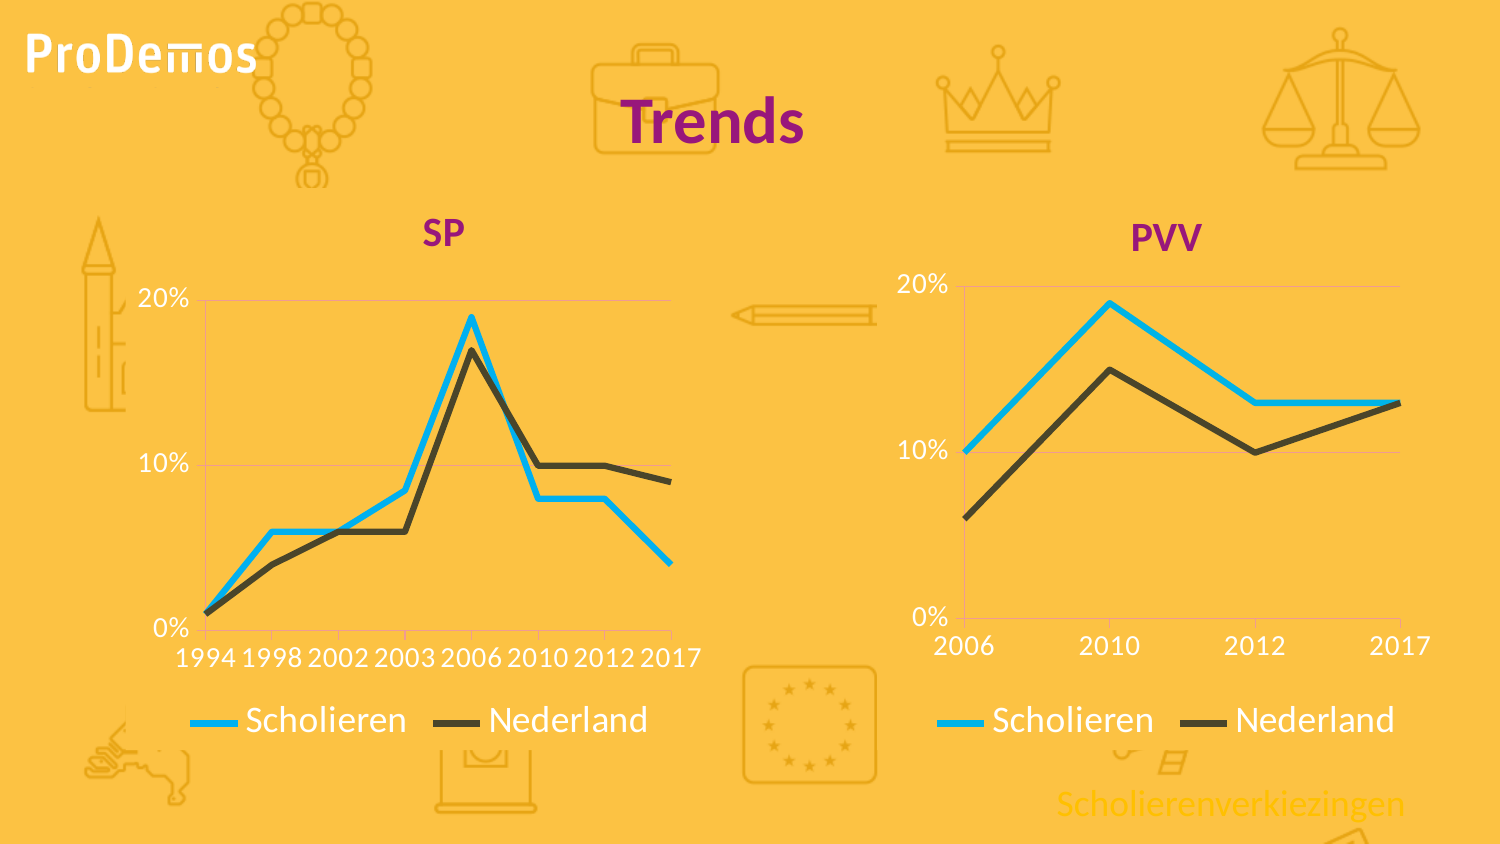

Trends
### Chart: SP
| Category | Scholieren | Nederland |
|---|---|---|
| 1994 | 0.01 | 0.01 |
| 1998 | 0.06 | 0.04 |
| 2002 | 0.06 | 0.06 |
| 2003 | 0.085 | 0.06 |
| 2006 | 0.19 | 0.17 |
| 2010 | 0.08 | 0.1 |
| 2012 | 0.08 | 0.1 |
| 2017 | 0.04 | 0.09 |
### Chart: PVV
| Category | Scholieren | Nederland |
|---|---|---|
| 2006 | 0.1 | 0.06 |
| 2010 | 0.19 | 0.15 |
| 2012 | 0.13 | 0.1 |
| 2017 | 0.13 | 0.13 |Scholierenverkiezingen